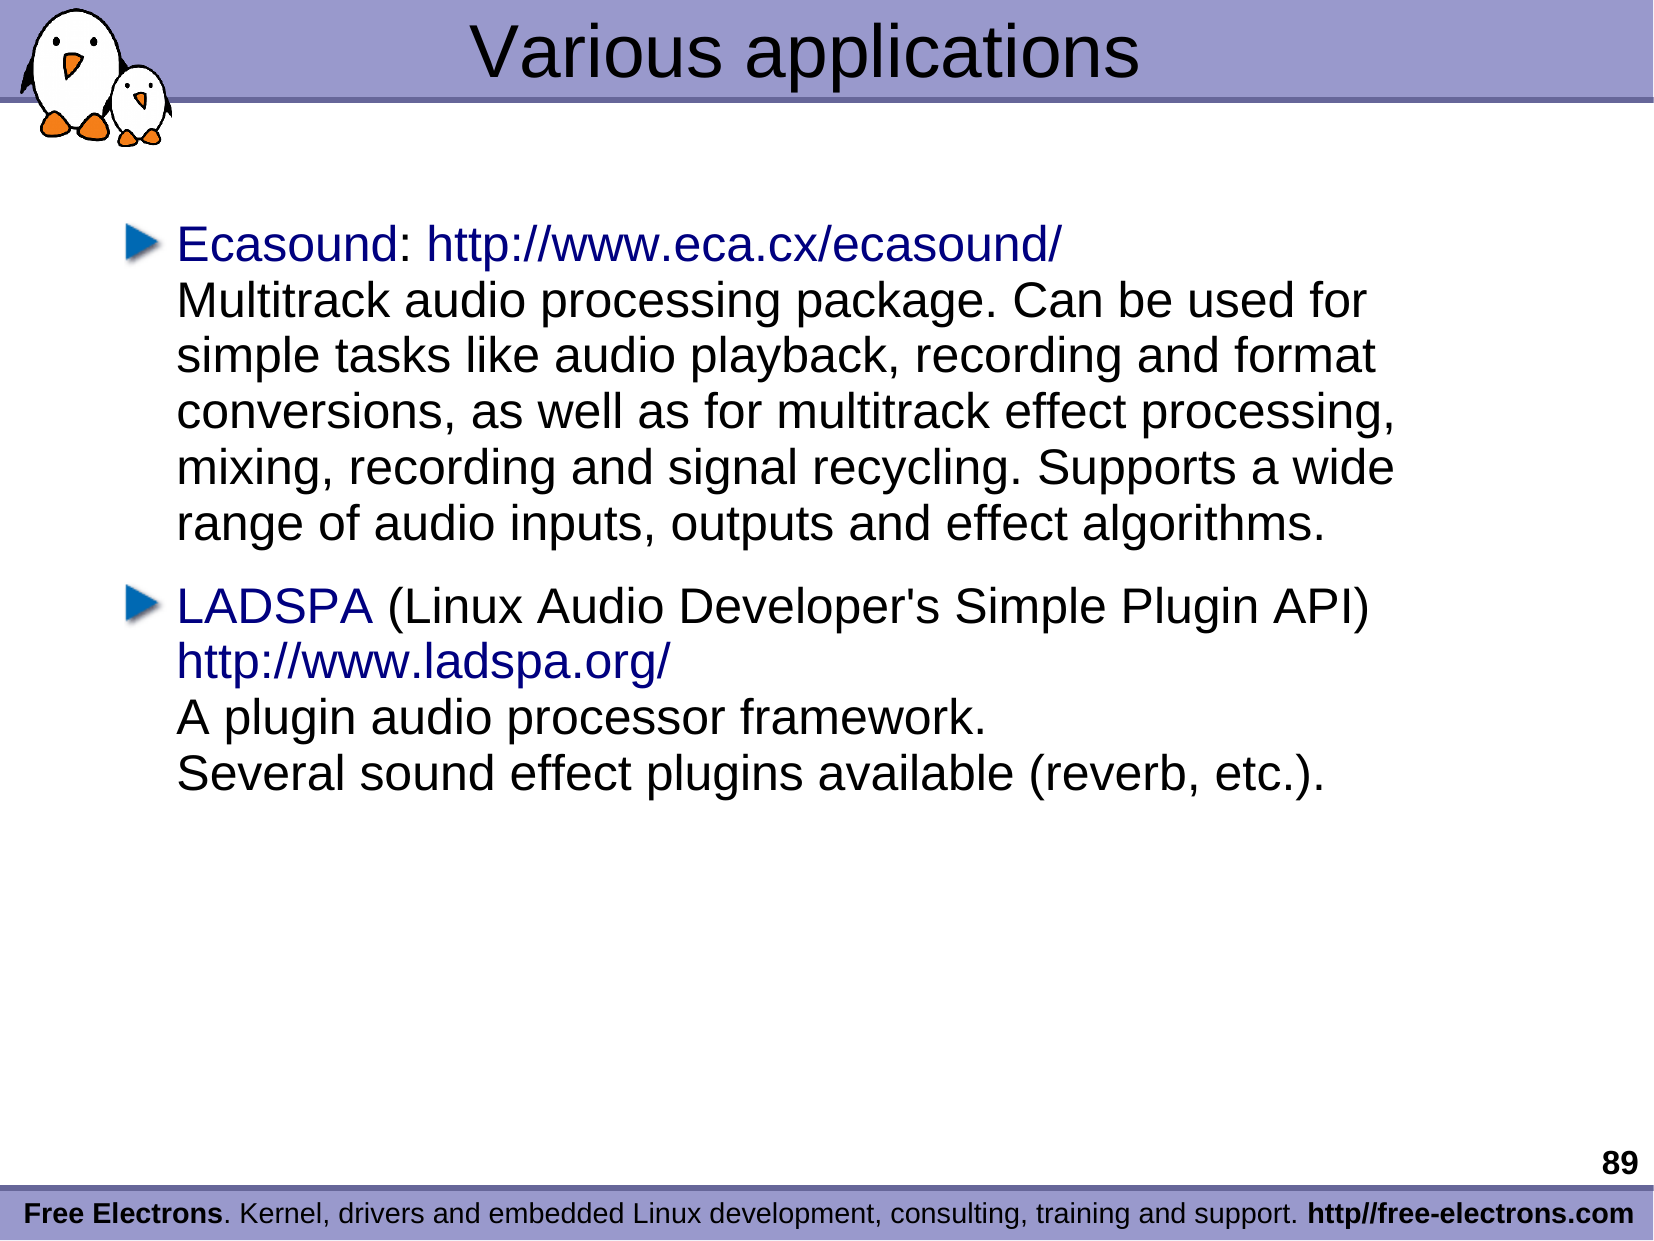

# Various applications
Ecasound: http://www.eca.cx/ecasound/
Multitrack audio processing package. Can be used for simple tasks like audio playback, recording and format conversions, as well as for multitrack effect processing, mixing, recording and signal recycling. Supports a wide range of audio inputs, outputs and effect algorithms.
LADSPA (Linux Audio Developer's Simple Plugin API)
http://www.ladspa.org/
A plugin audio processor framework.
Several sound effect plugins available (reverb, etc.).